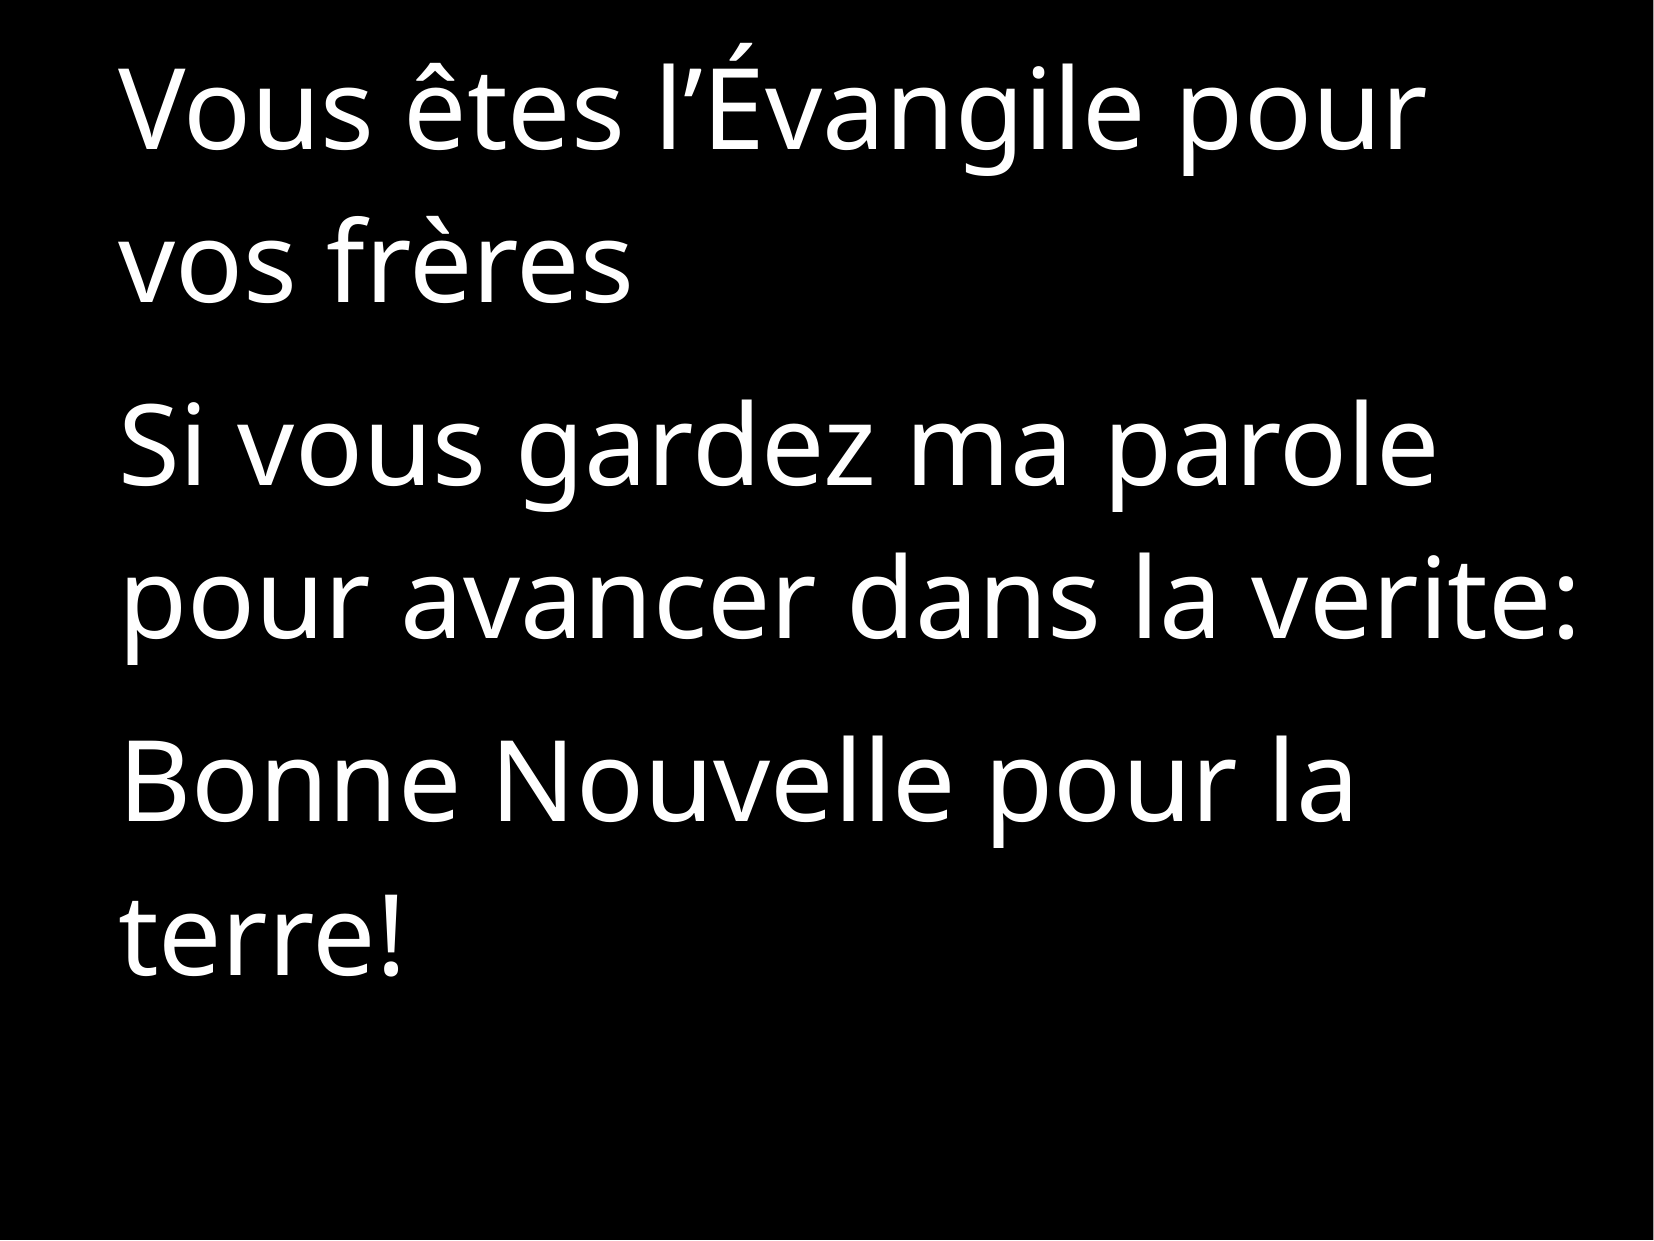

# Vous êtes l’Évangile pour vos frères
Si vous gardez ma parole pour avancer dans la verite:
Bonne Nouvelle pour la terre!